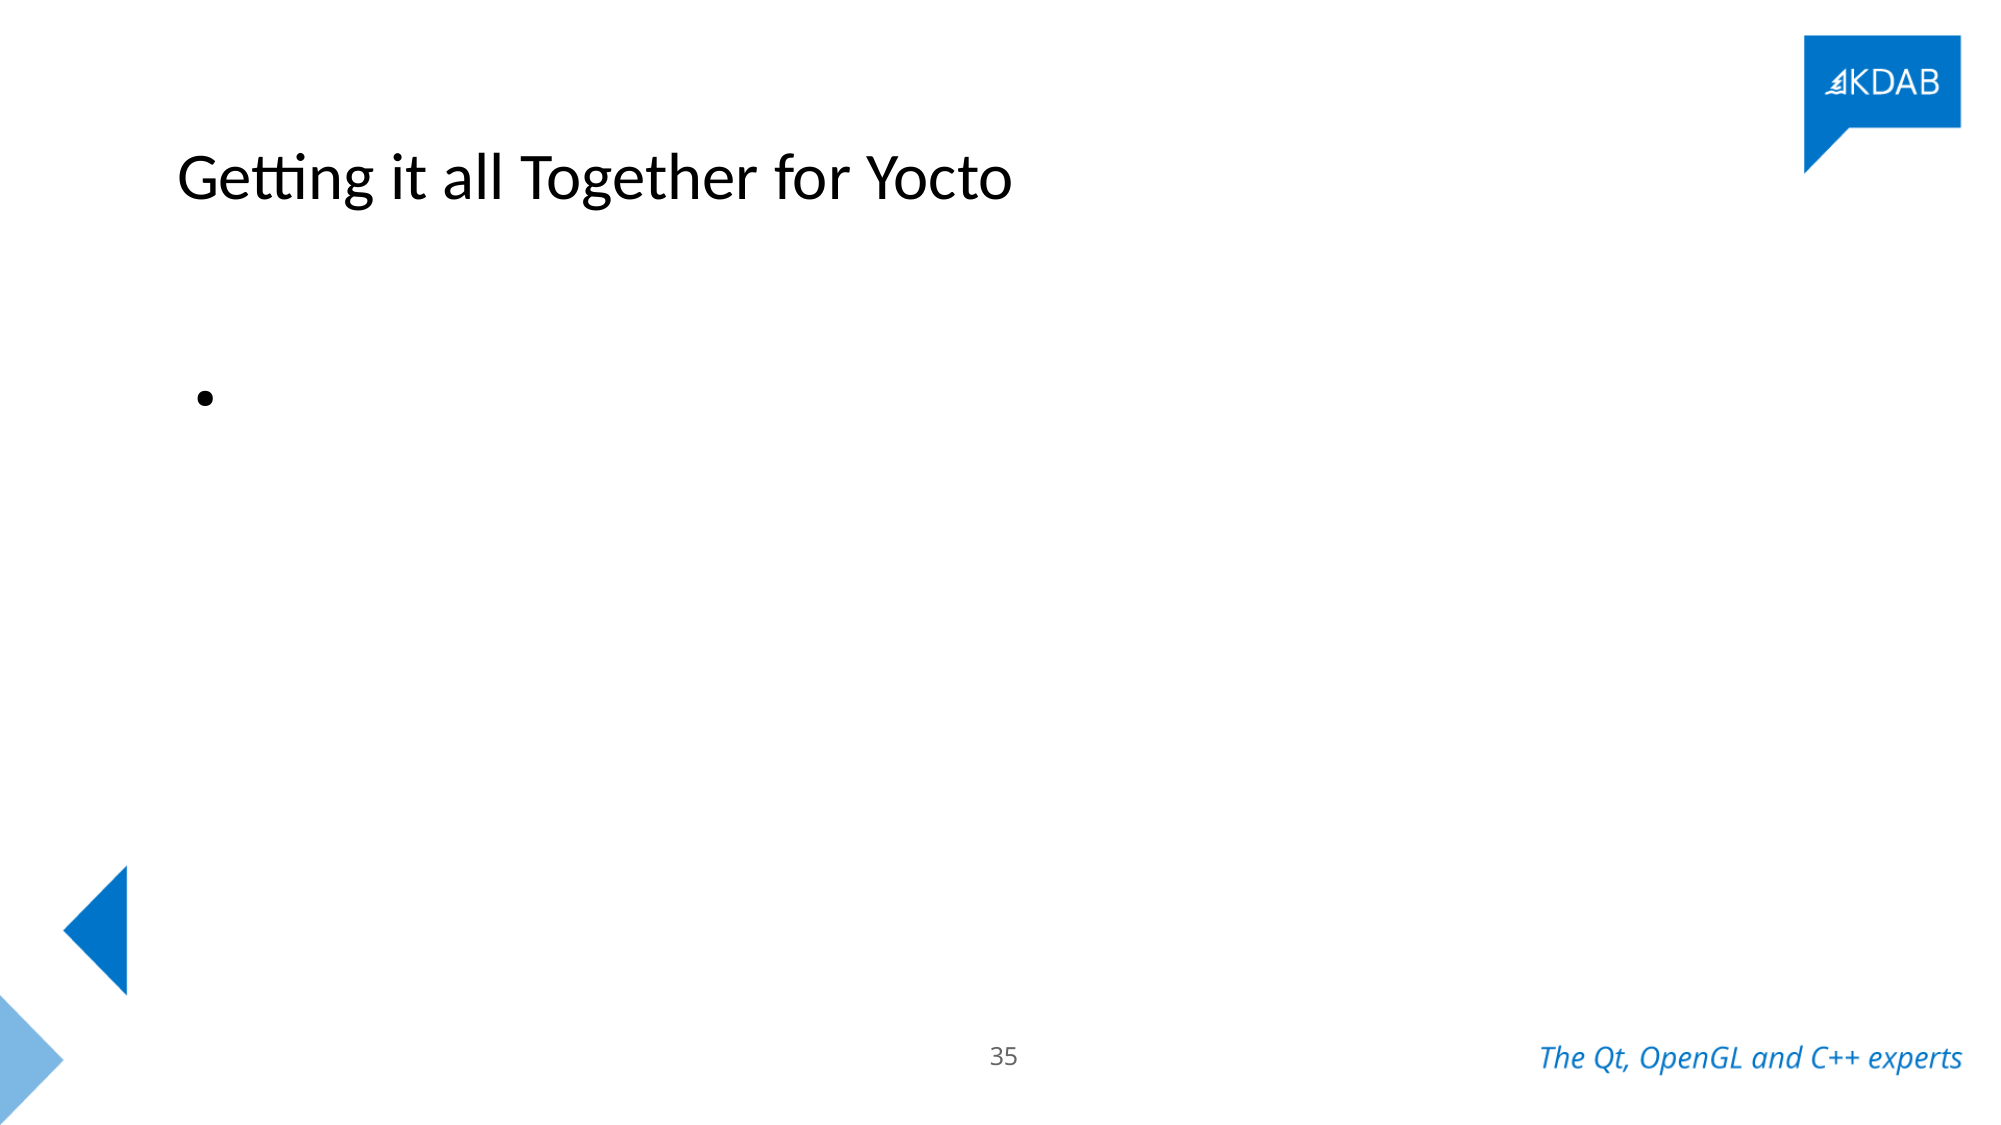

# Getting it all Together for Yocto